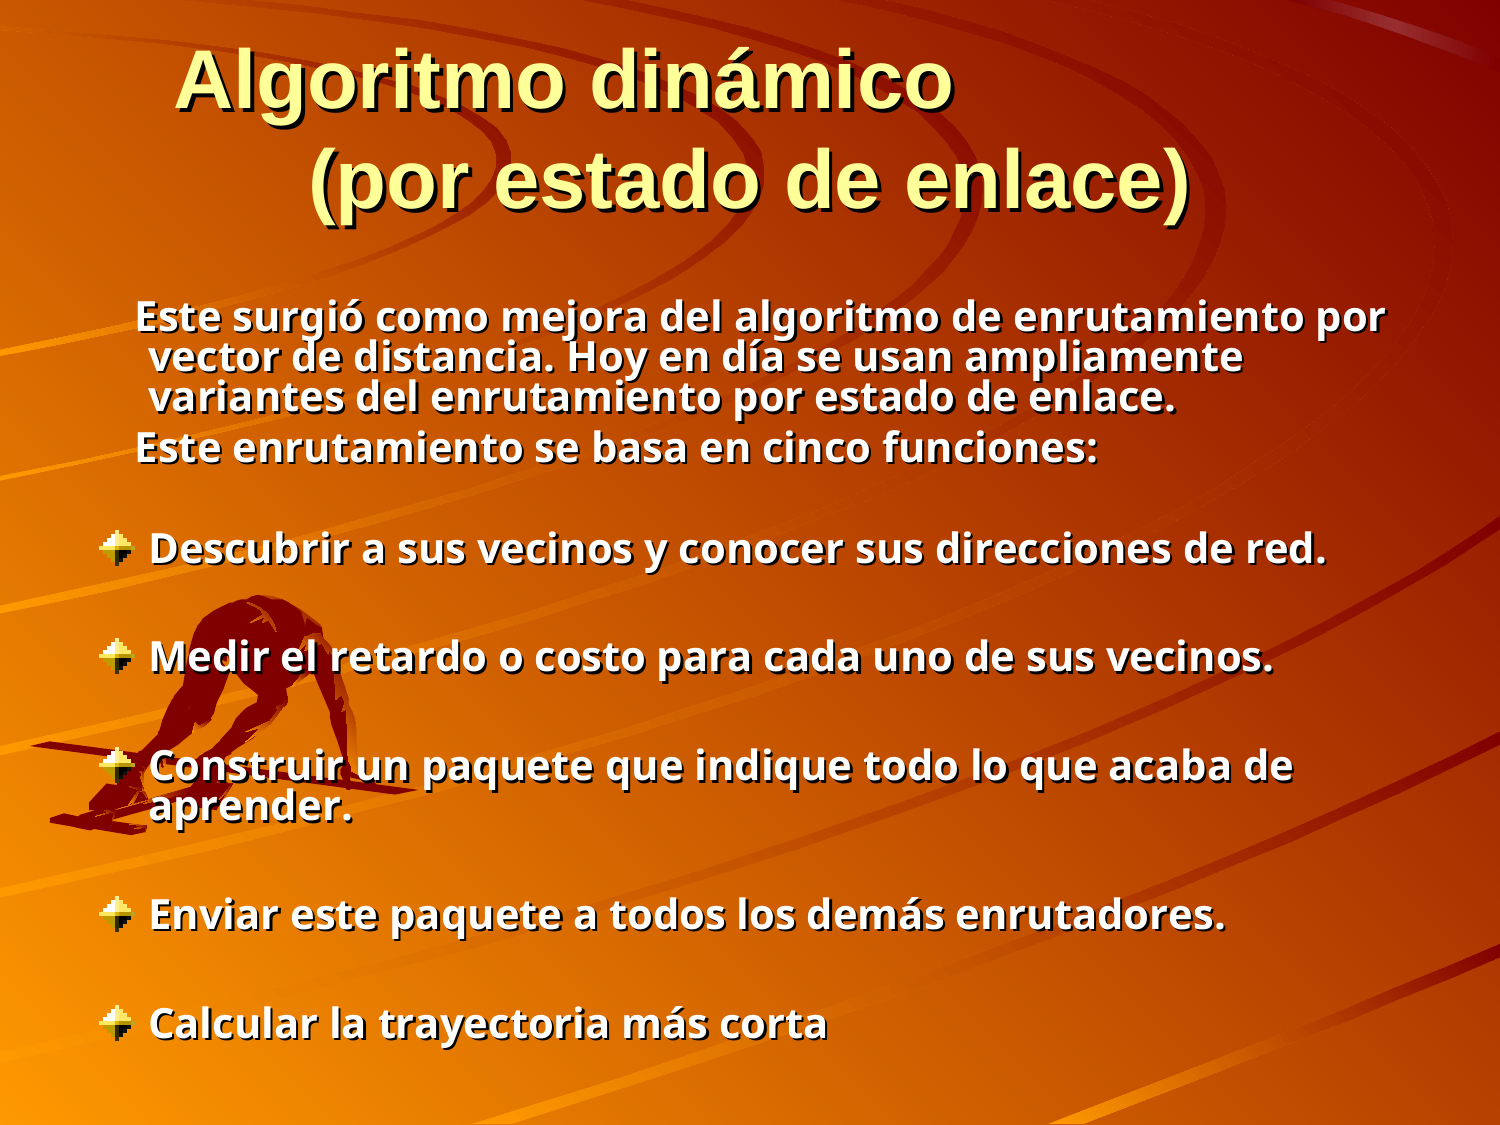

# Algoritmo dinámico (por estado de enlace)
 Este surgió como mejora del algoritmo de enrutamiento por vector de distancia. Hoy en día se usan ampliamente variantes del enrutamiento por estado de enlace.
 Este enrutamiento se basa en cinco funciones:
Descubrir a sus vecinos y conocer sus direcciones de red.
Medir el retardo o costo para cada uno de sus vecinos.
Construir un paquete que indique todo lo que acaba de aprender.
Enviar este paquete a todos los demás enrutadores.
Calcular la trayectoria más corta